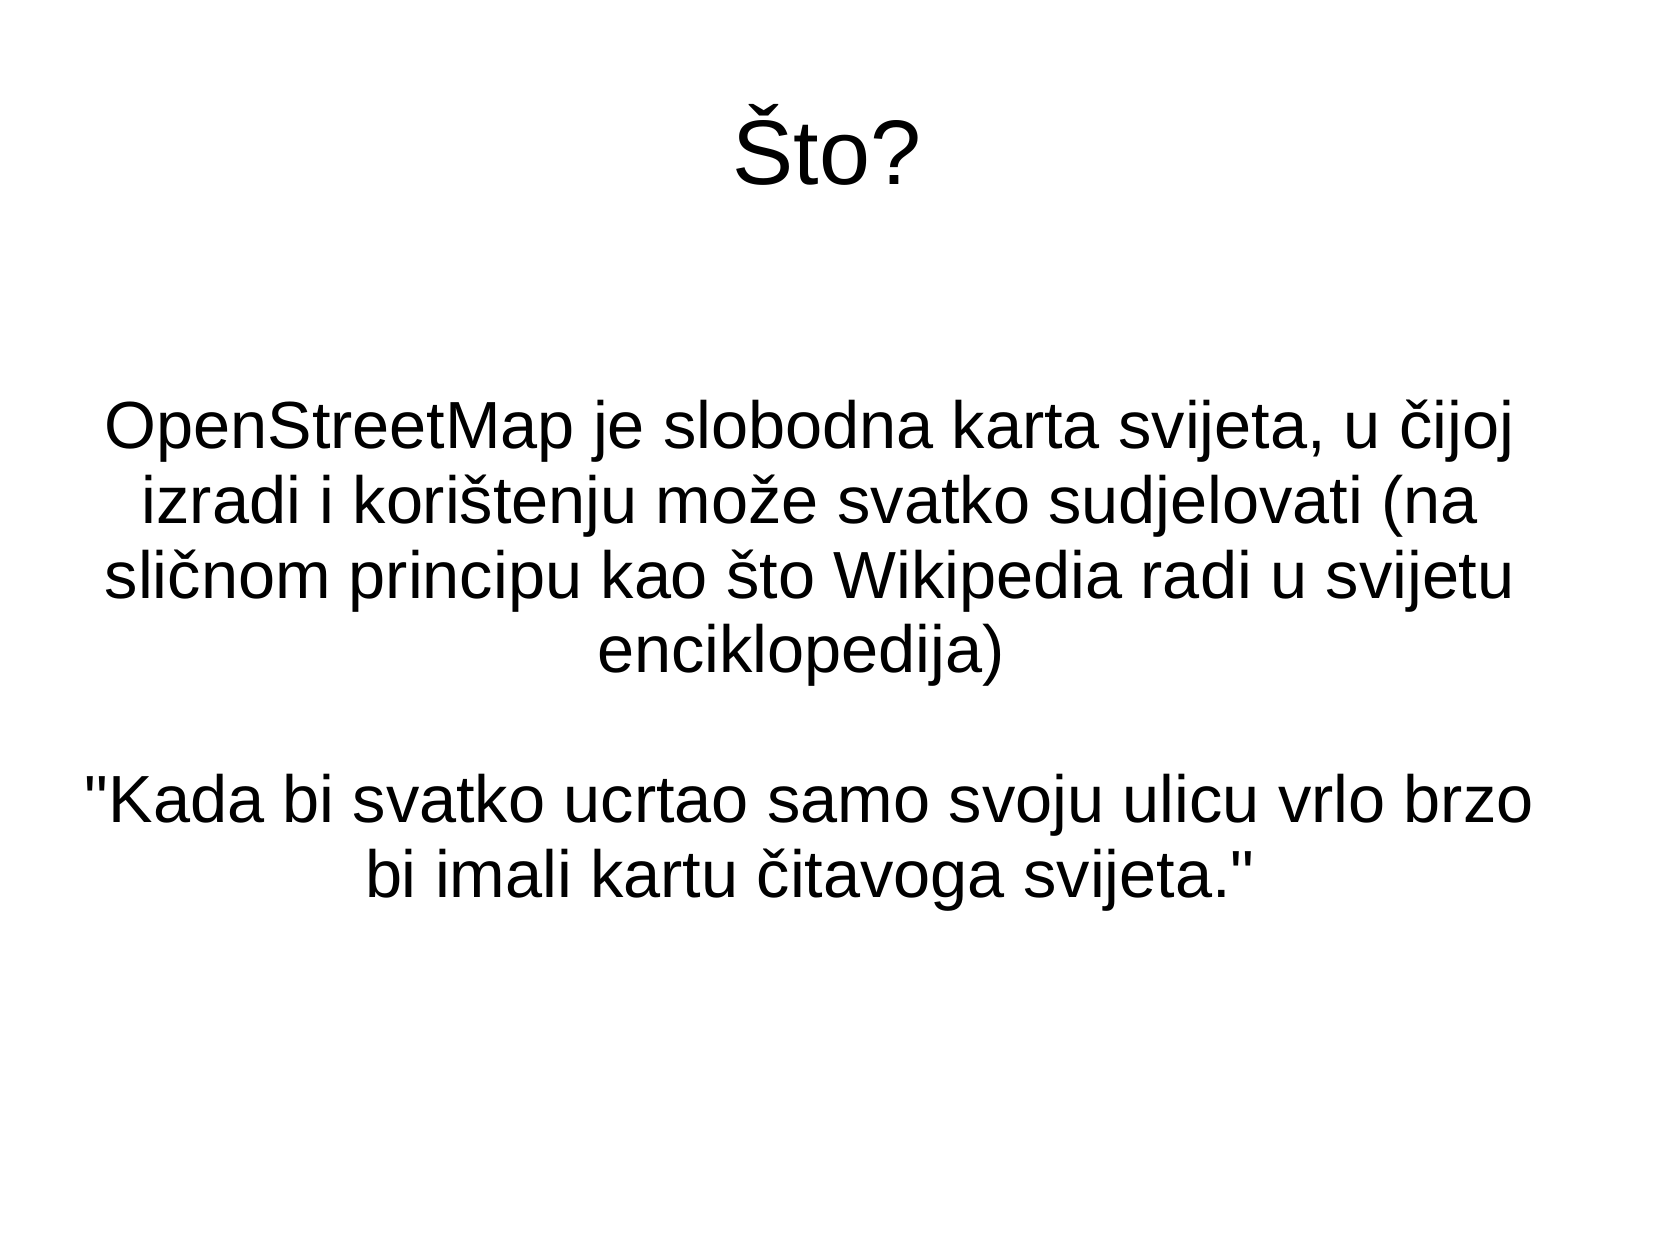

# Što?
OpenStreetMap je slobodna karta svijeta, u čijoj izradi i korištenju može svatko sudjelovati (na sličnom principu kao što Wikipedia radi u svijetu enciklopedija)
"Kada bi svatko ucrtao samo svoju ulicu vrlo brzo bi imali kartu čitavoga svijeta."